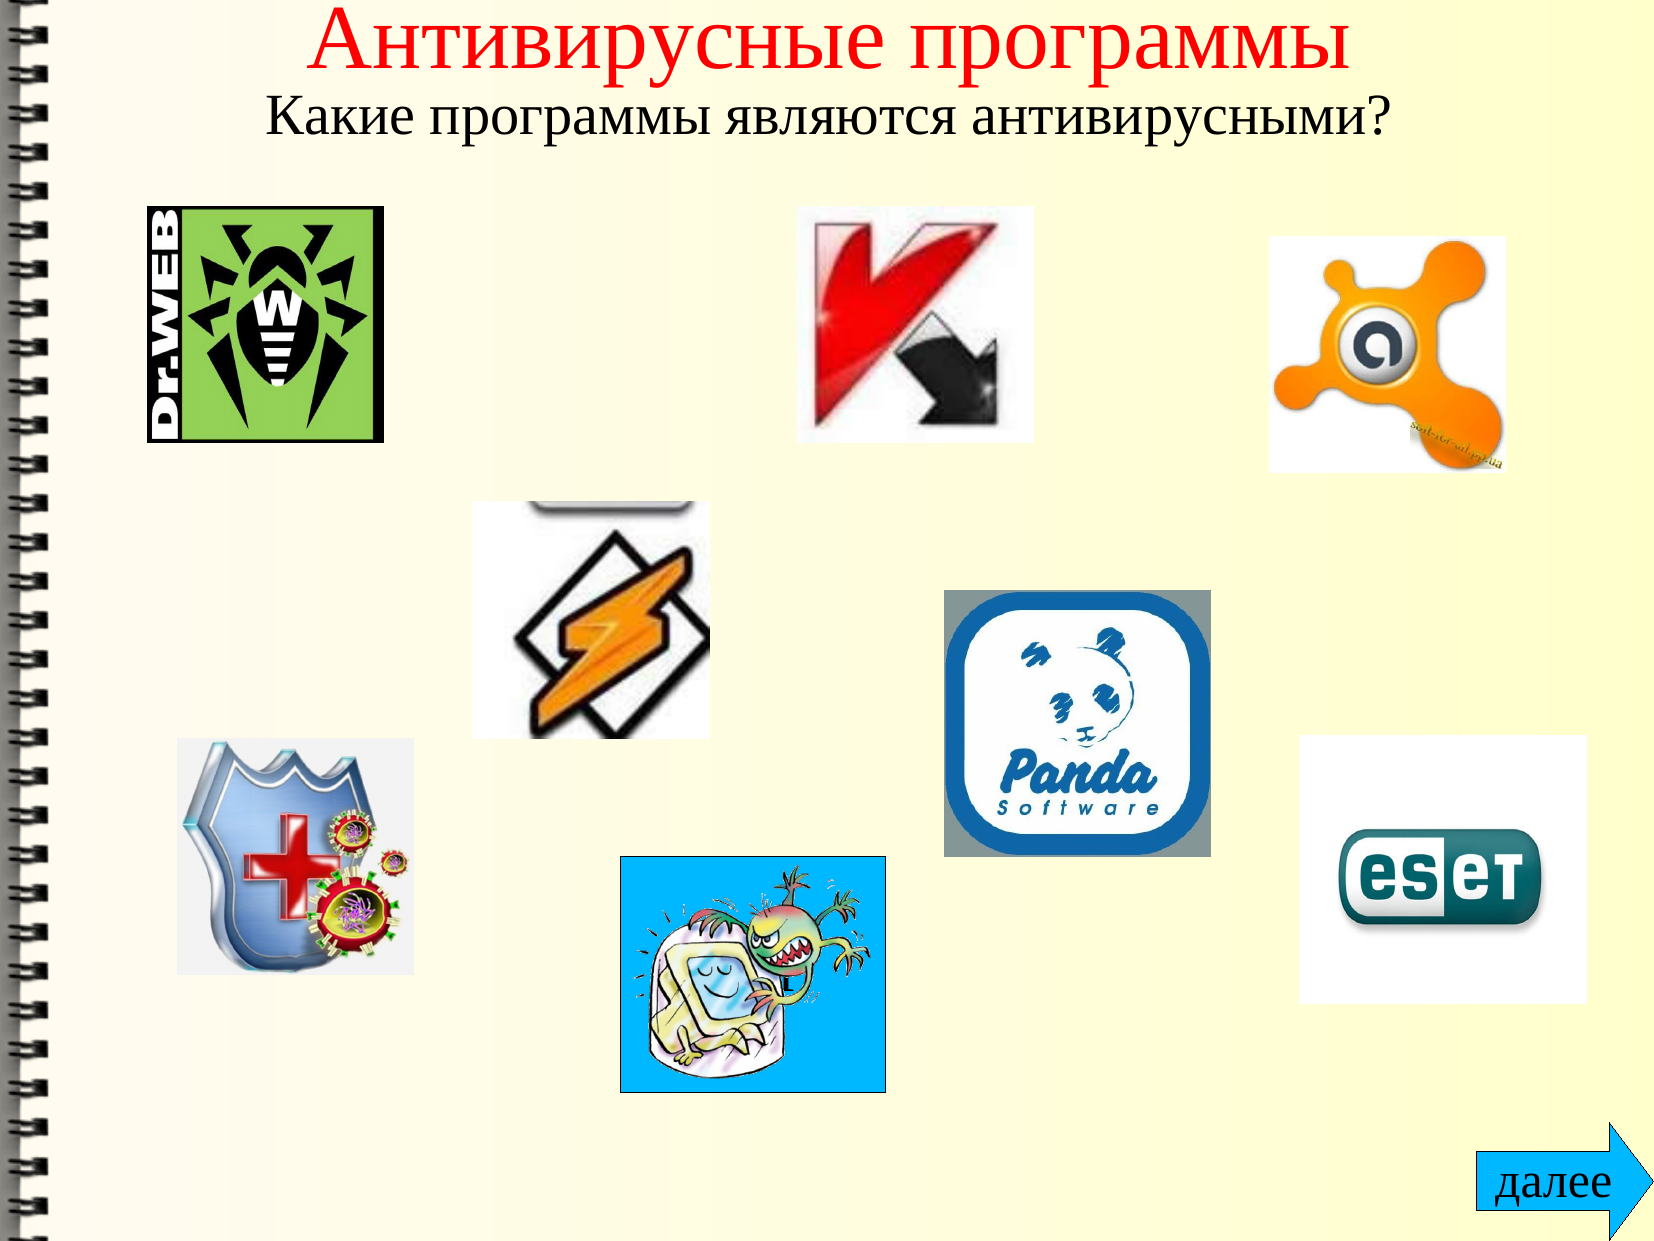

# Антивирусные программы
Какие программы являются антивирусными?
НЕТ
НЕТ
НЕТ
далее